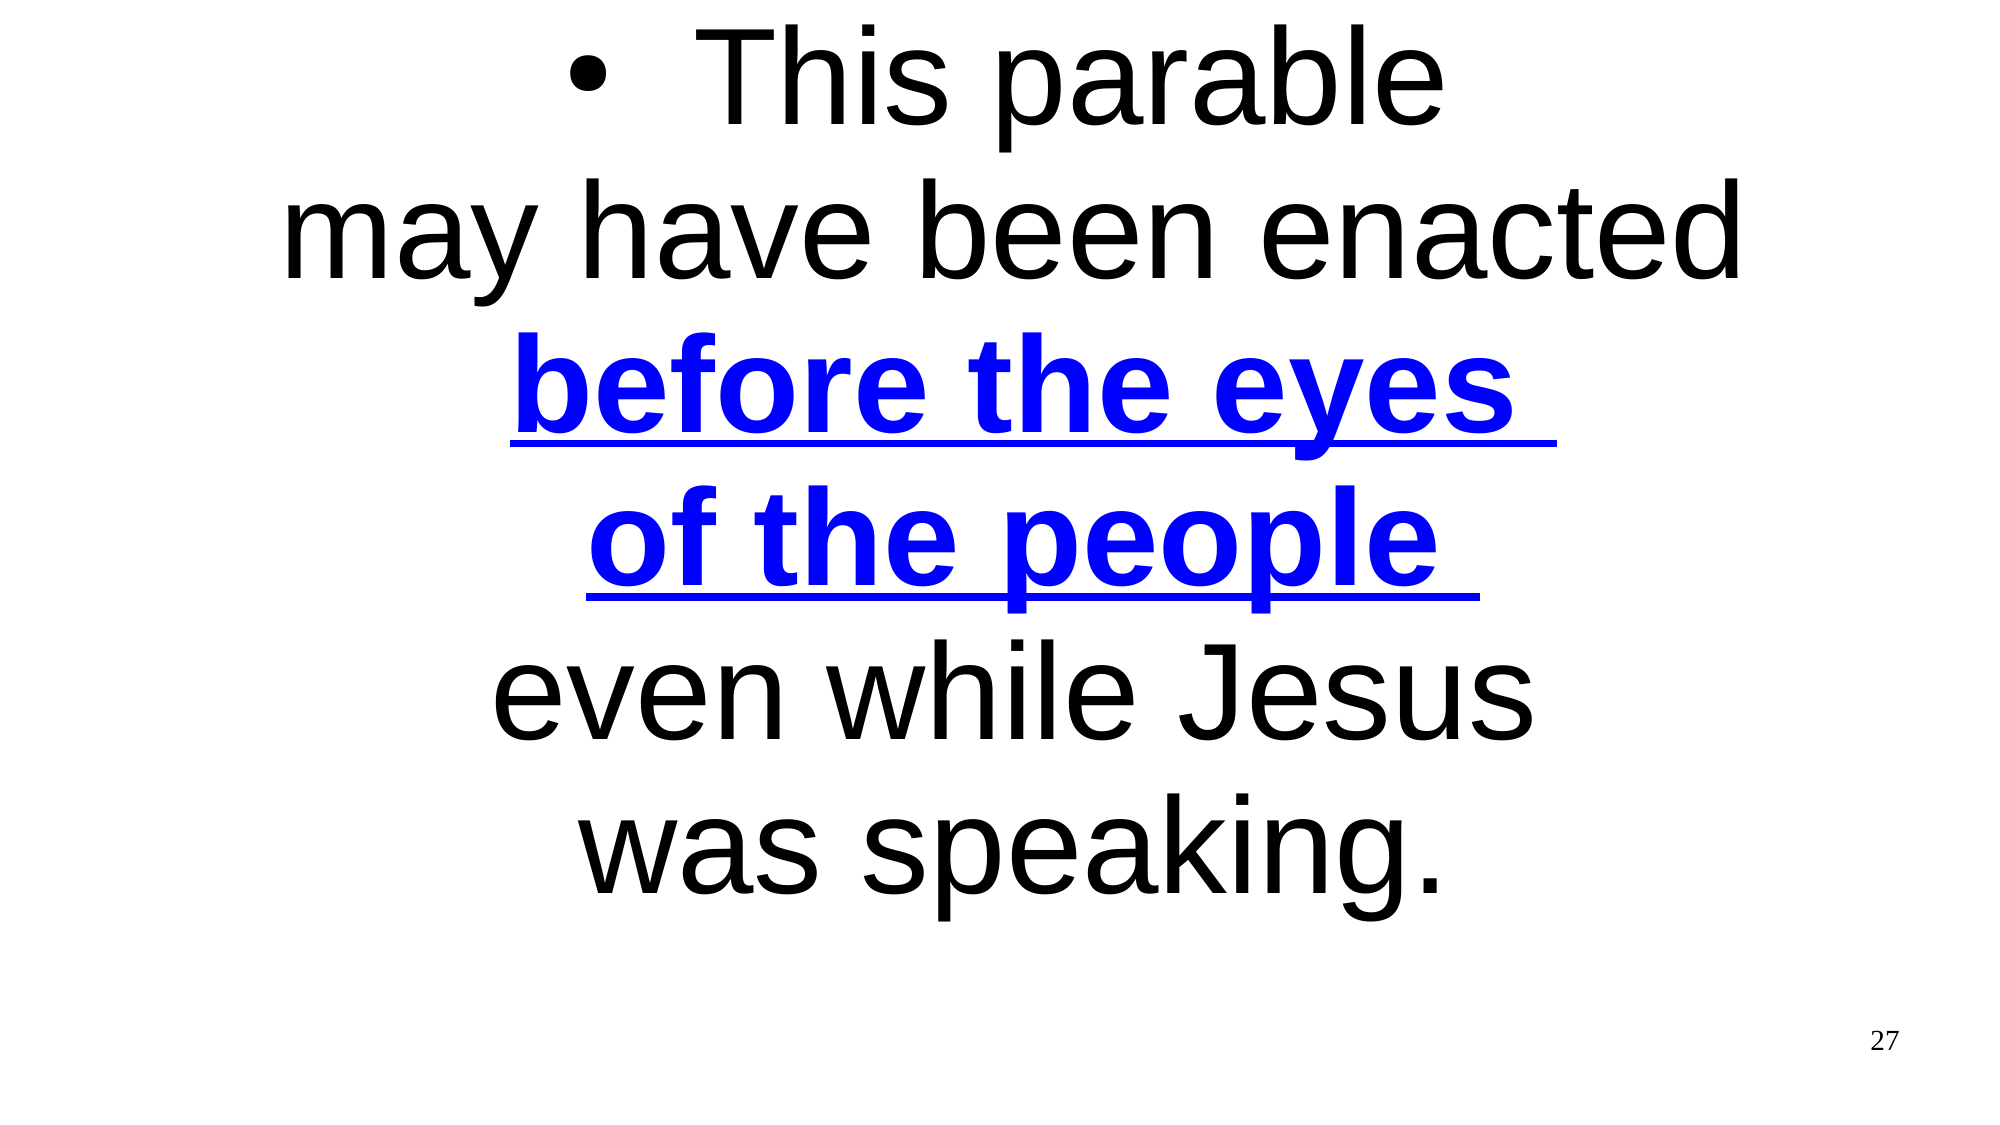

# This parable may have been enacted before the eyes of the people even while Jesus was speaking.
27